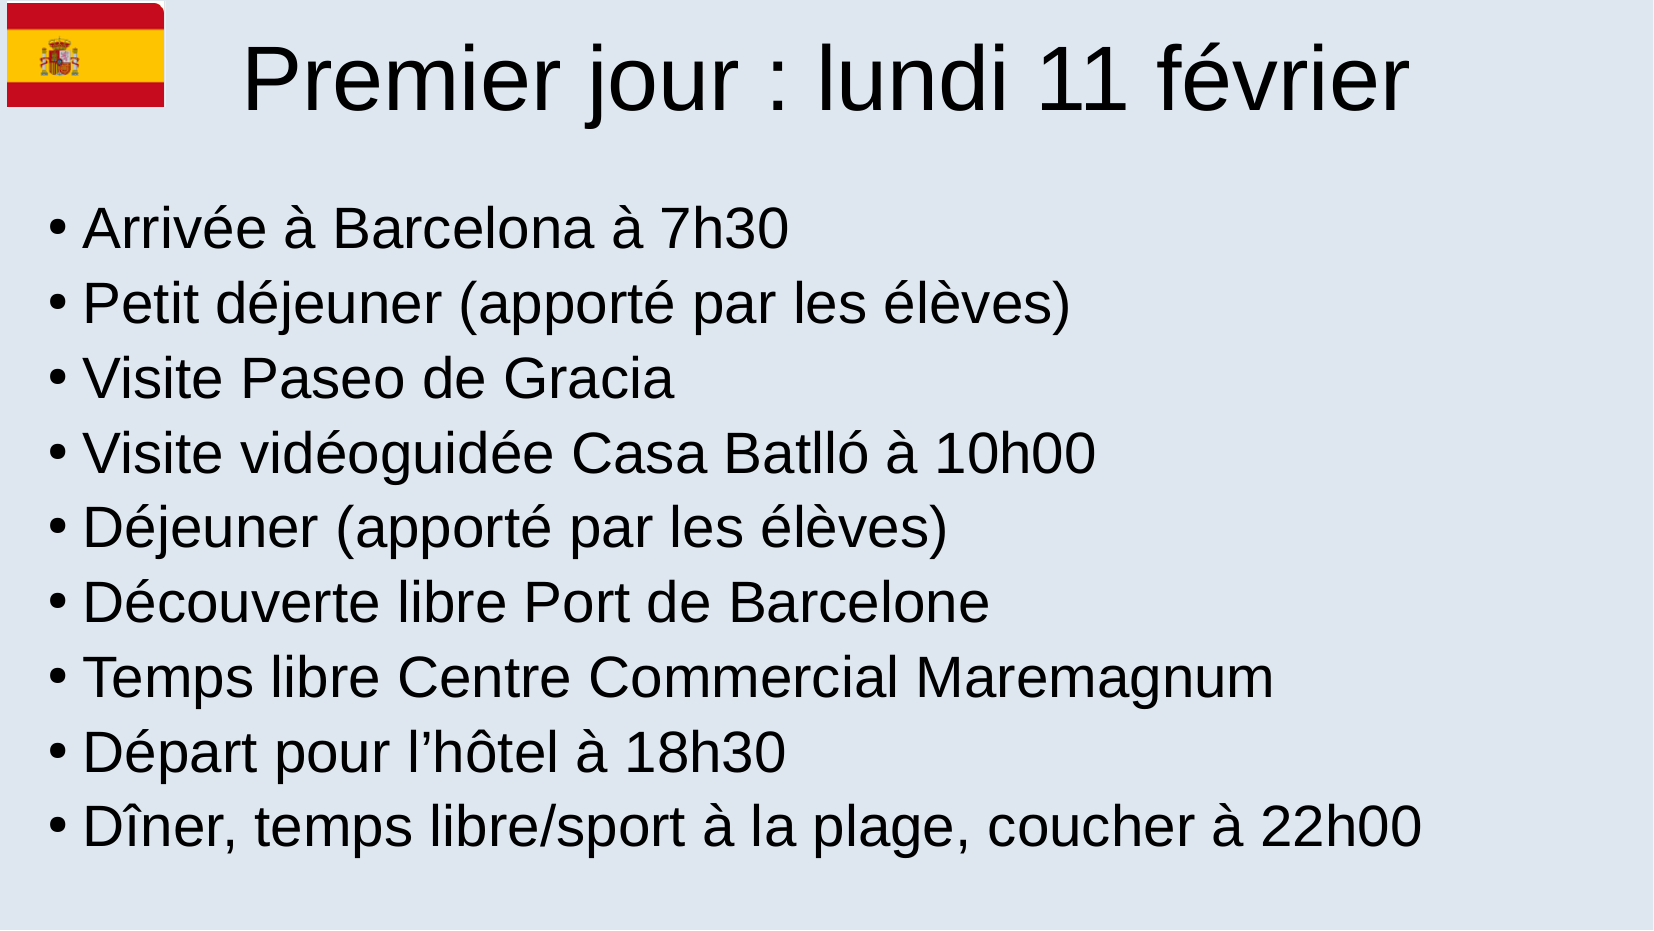

# Premier jour : lundi 11 février
Arrivée à Barcelona à 7h30
Petit déjeuner (apporté par les élèves)
Visite Paseo de Gracia
Visite vidéoguidée Casa Batlló à 10h00
Déjeuner (apporté par les élèves)
Découverte libre Port de Barcelone
Temps libre Centre Commercial Maremagnum
Départ pour l’hôtel à 18h30
Dîner, temps libre/sport à la plage, coucher à 22h00